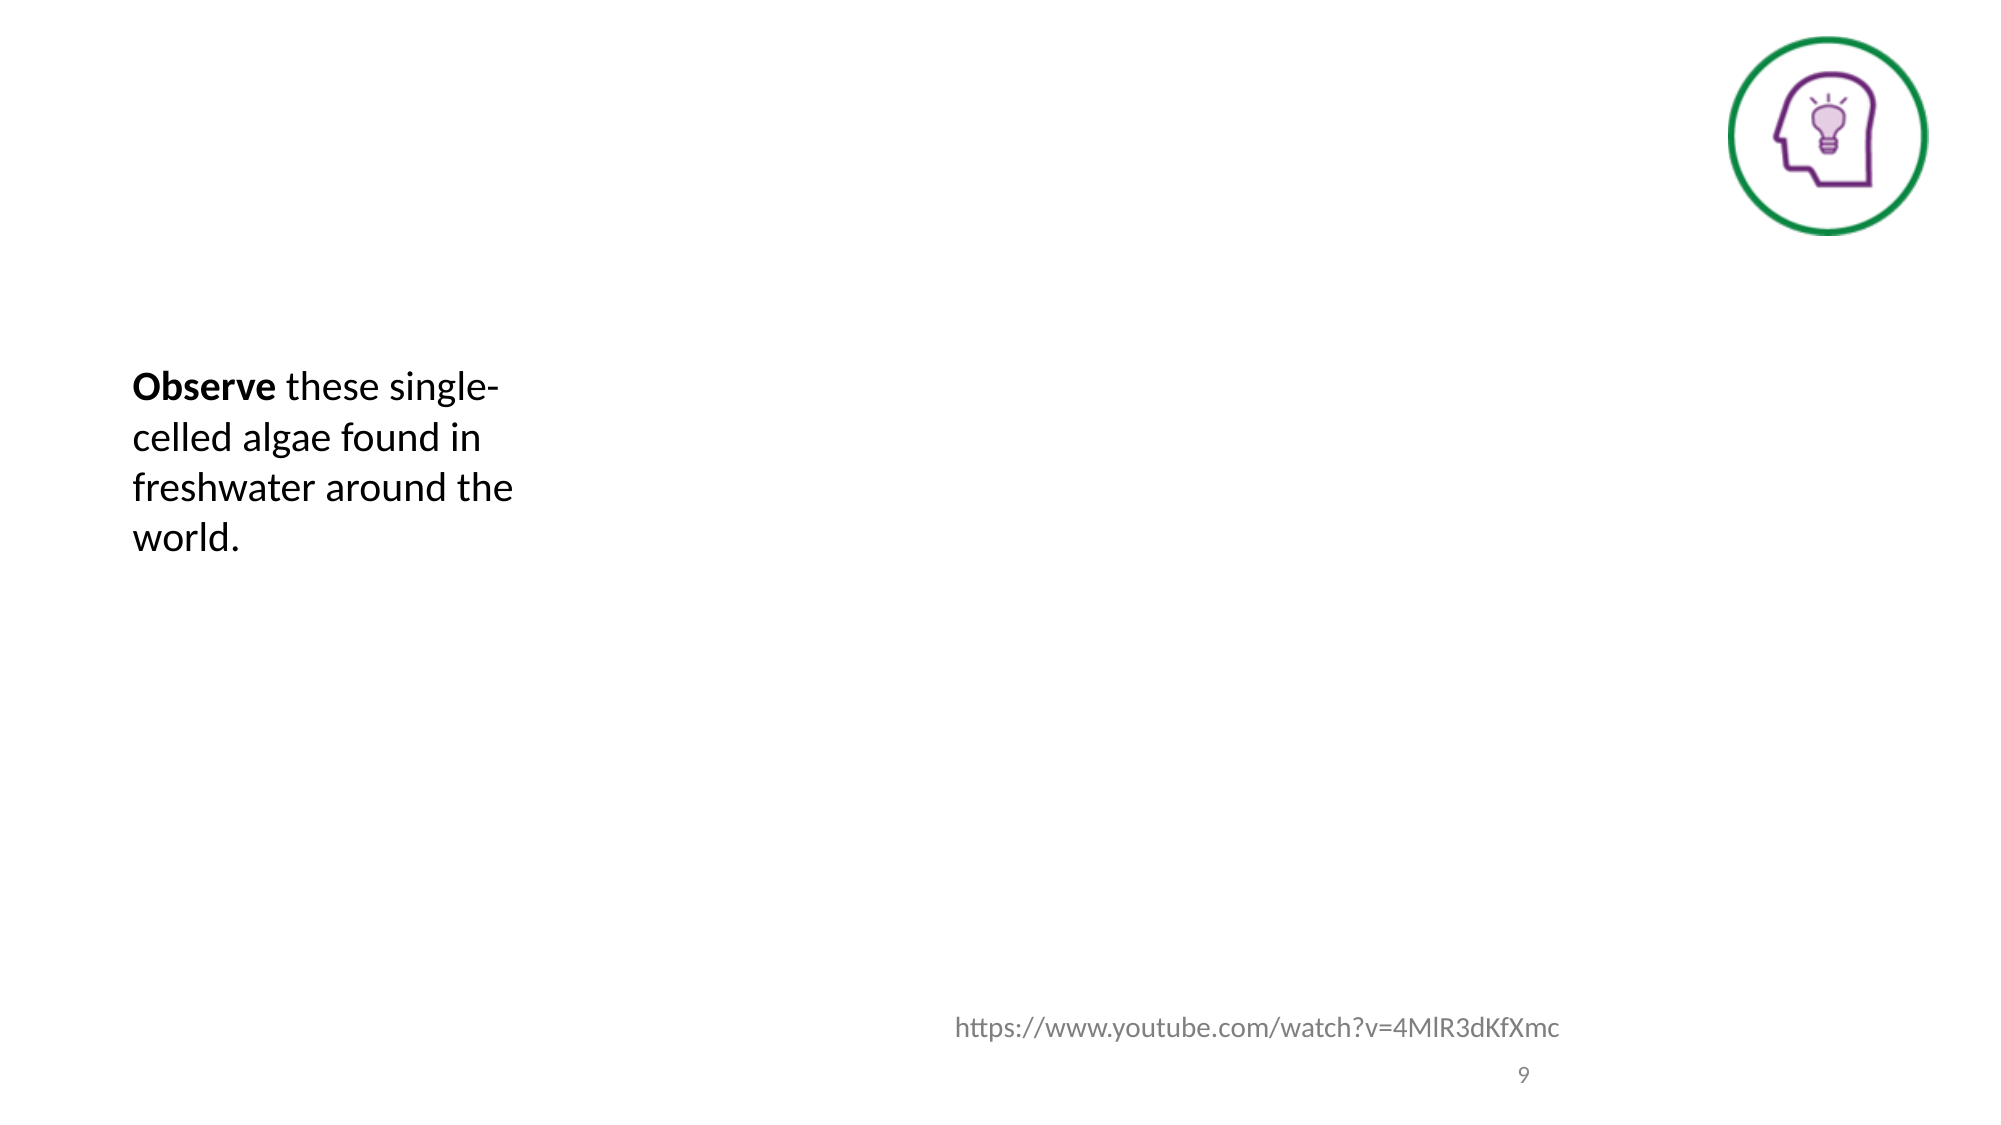

Euglena viridis
Observe these single-celled algae found in freshwater around the world.
https://www.youtube.com/watch?v=4MlR3dKfXmc